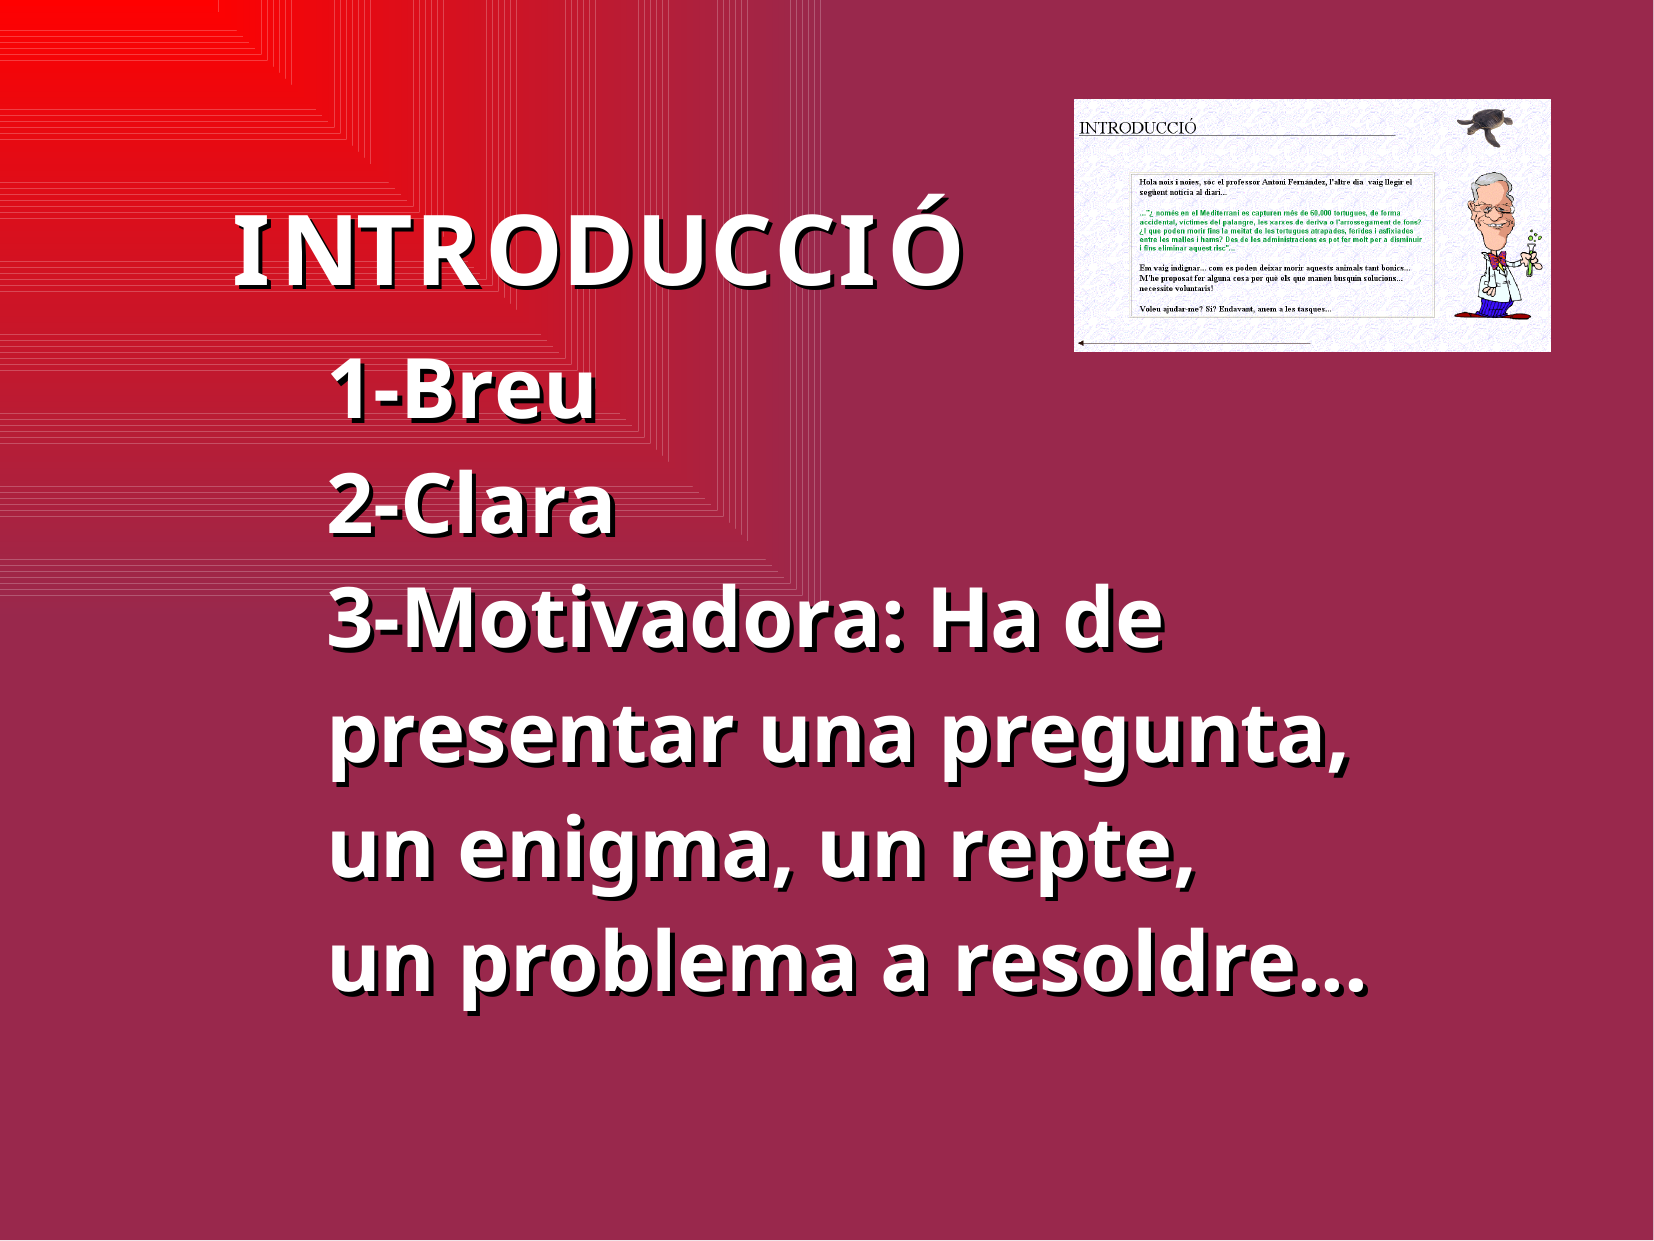

1-Breu
2-Clara
3-Motivadora: Ha de presentar una pregunta,
un enigma, un repte,
un problema a resoldre...